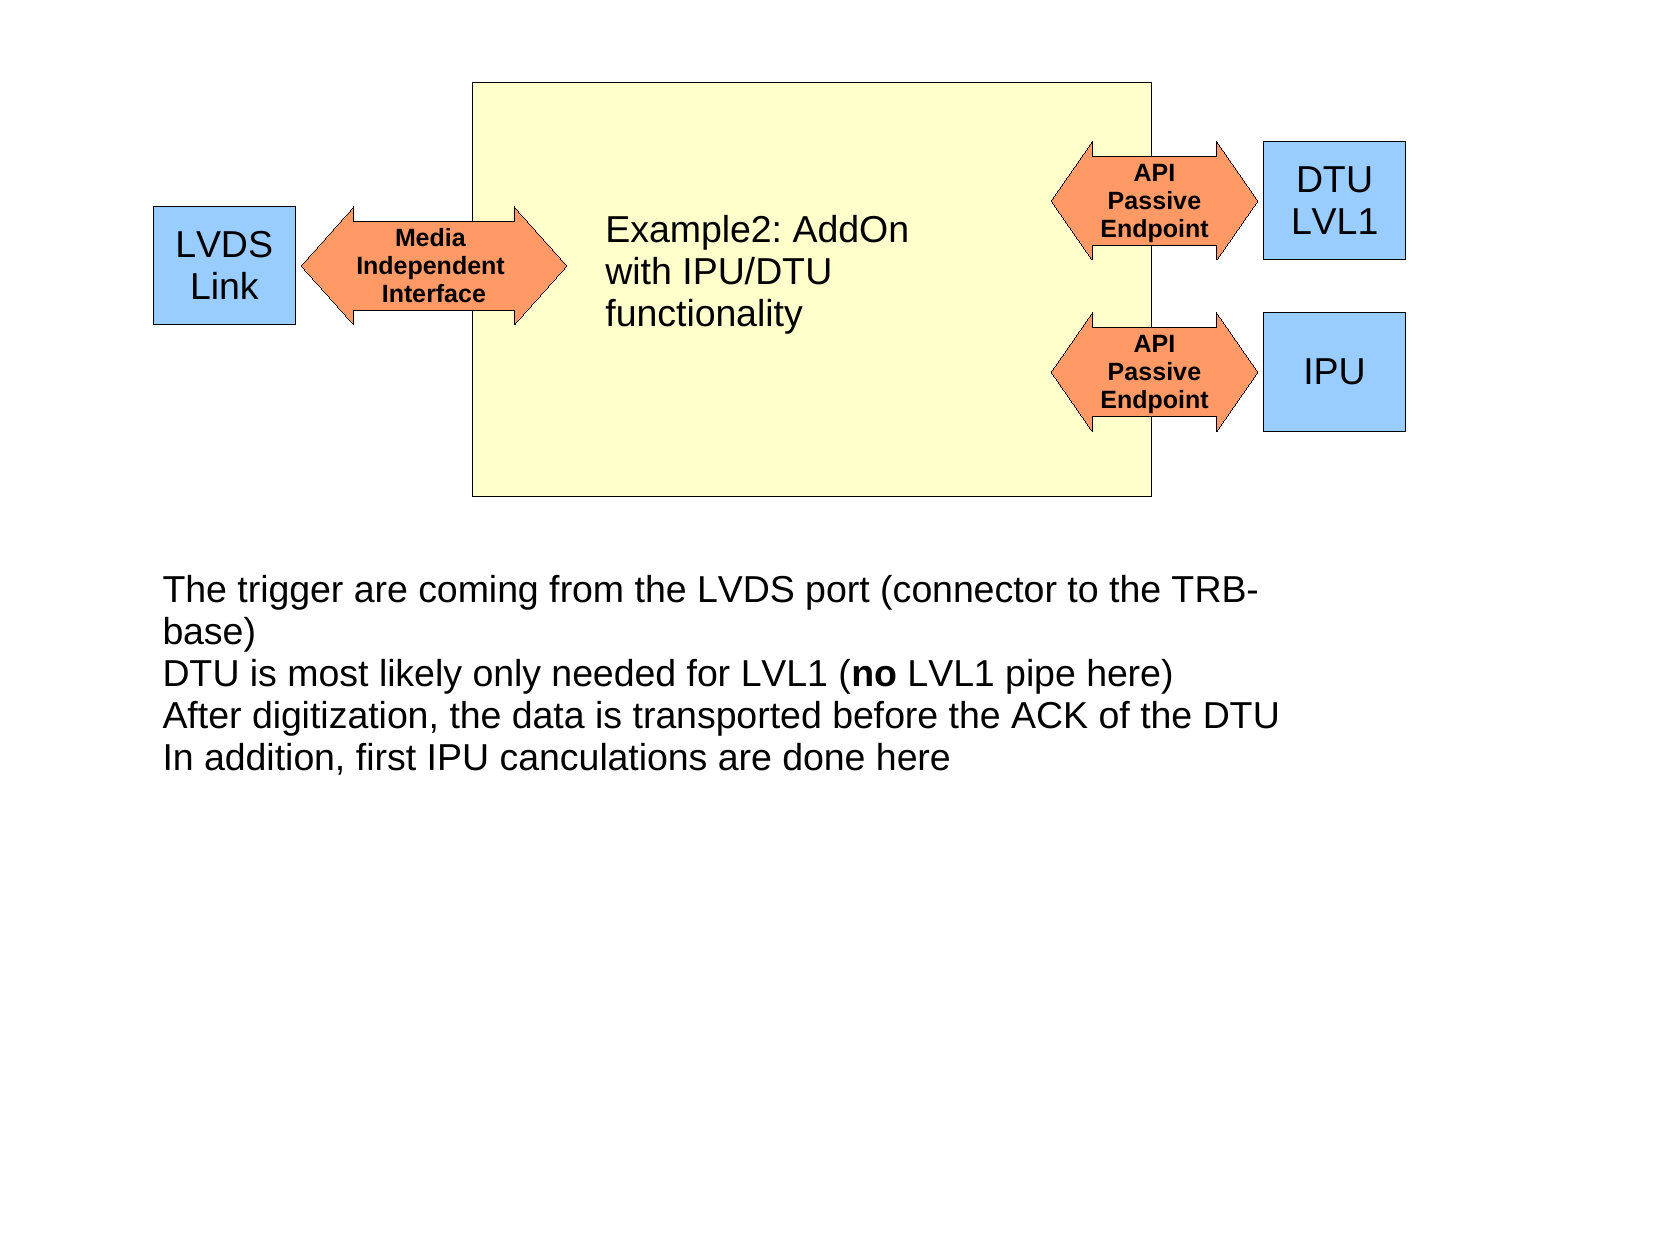

API
Passive
Endpoint
DTU
LVL1
Example2: AddOn
with IPU/DTU
functionality
LVDS
Link
Media
Independent
Interface
API
Passive
Endpoint
IPU
The trigger are coming from the LVDS port (connector to the TRB-base)
DTU is most likely only needed for LVL1 (no LVL1 pipe here)
After digitization, the data is transported before the ACK of the DTU
In addition, first IPU canculations are done here